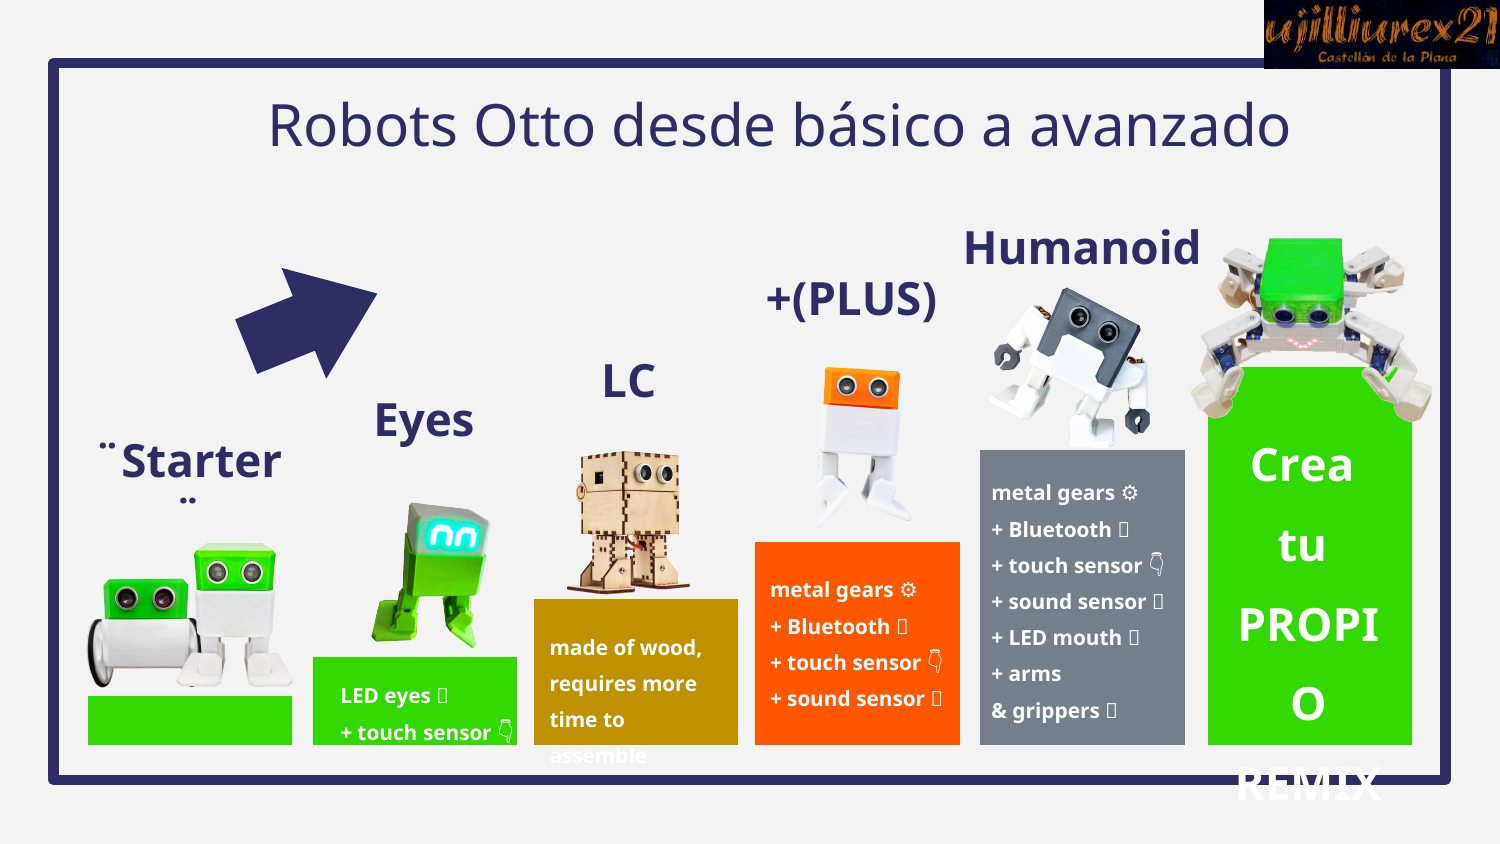

# Robots Otto desde básico a avanzado
Humanoid
+(PLUS)
LC
Eyes
Crea
tu
PROPIO REMIX
¨Starter¨
metal gears ⚙️
+ Bluetooth 📱
+ touch sensor 👇
+ sound sensor 🎤
+ LED mouth 👅
+ arms
& grippers 💪
metal gears ⚙️
+ Bluetooth 📱
+ touch sensor 👇
+ sound sensor 🎤
made of wood, requires more time to assemble
LED eyes 👀
+ touch sensor 👇